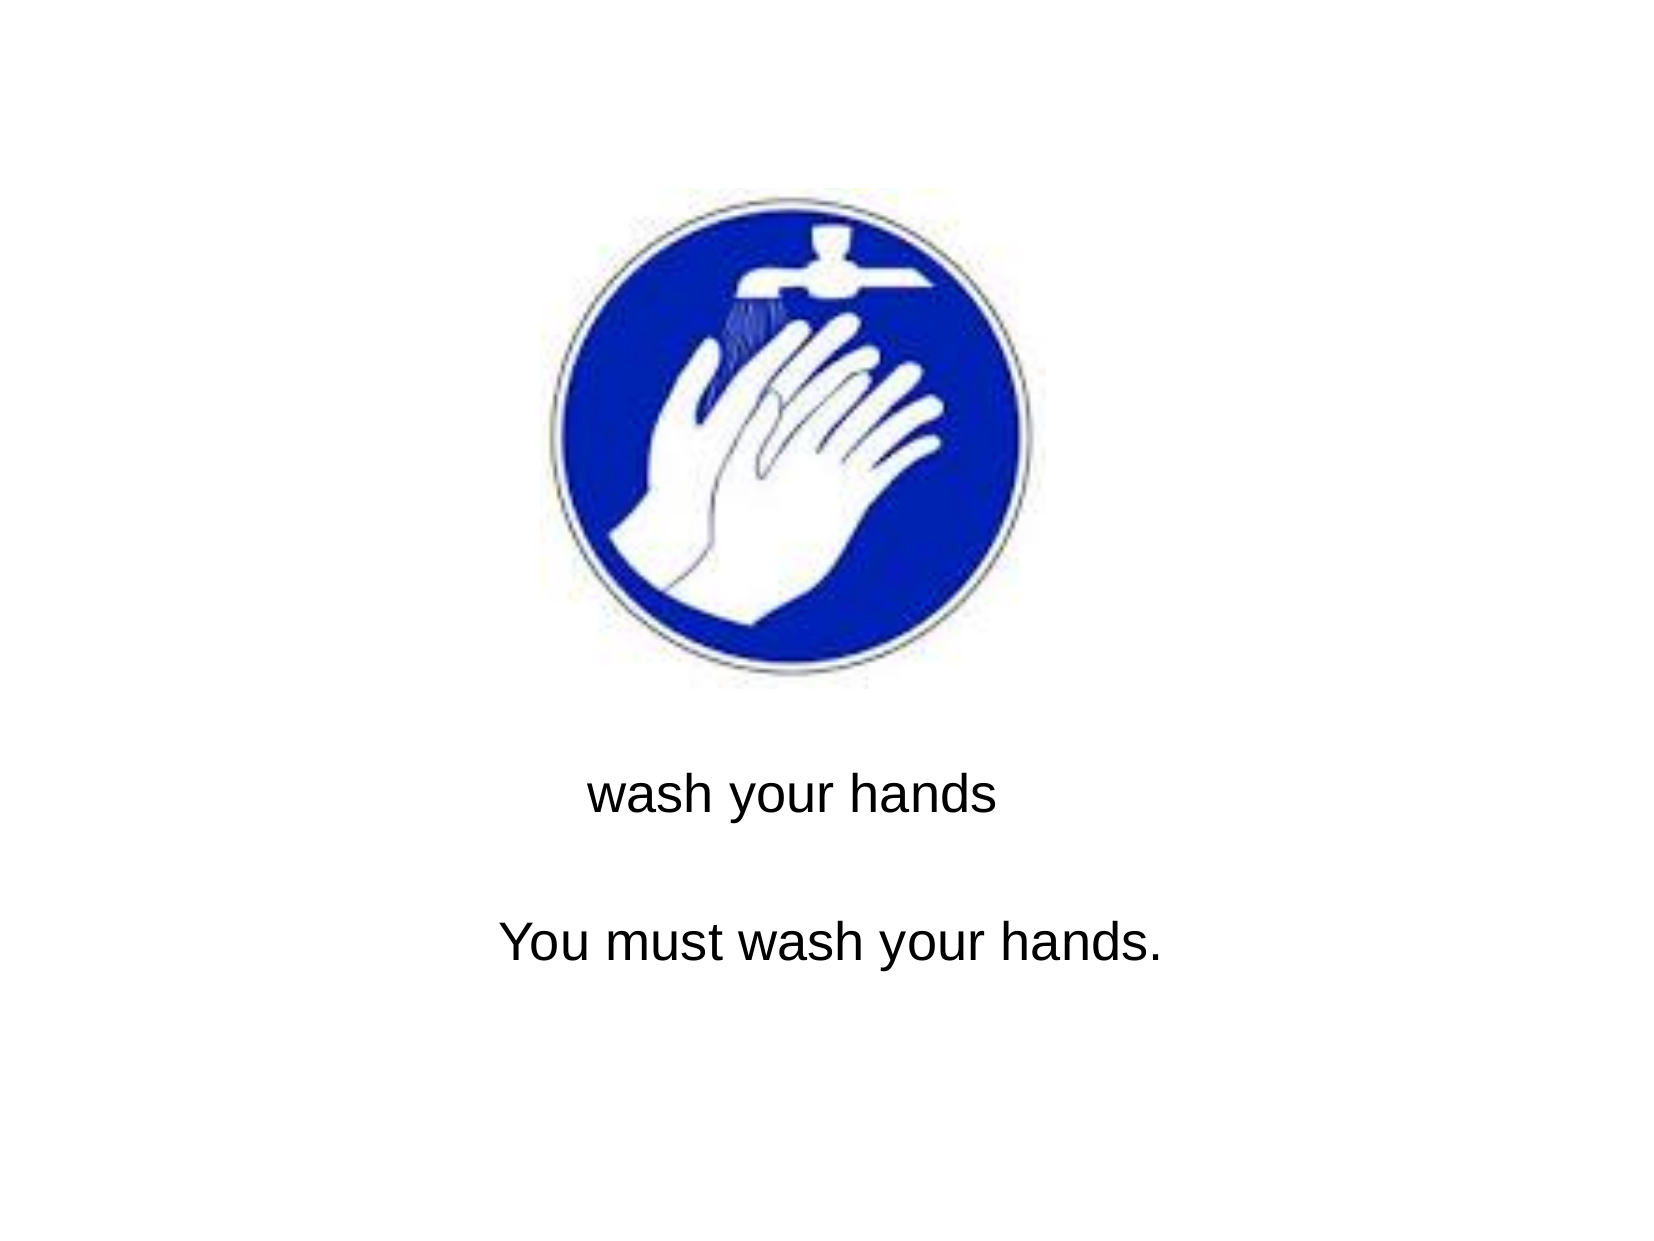

wash your hands
You must wash your hands.